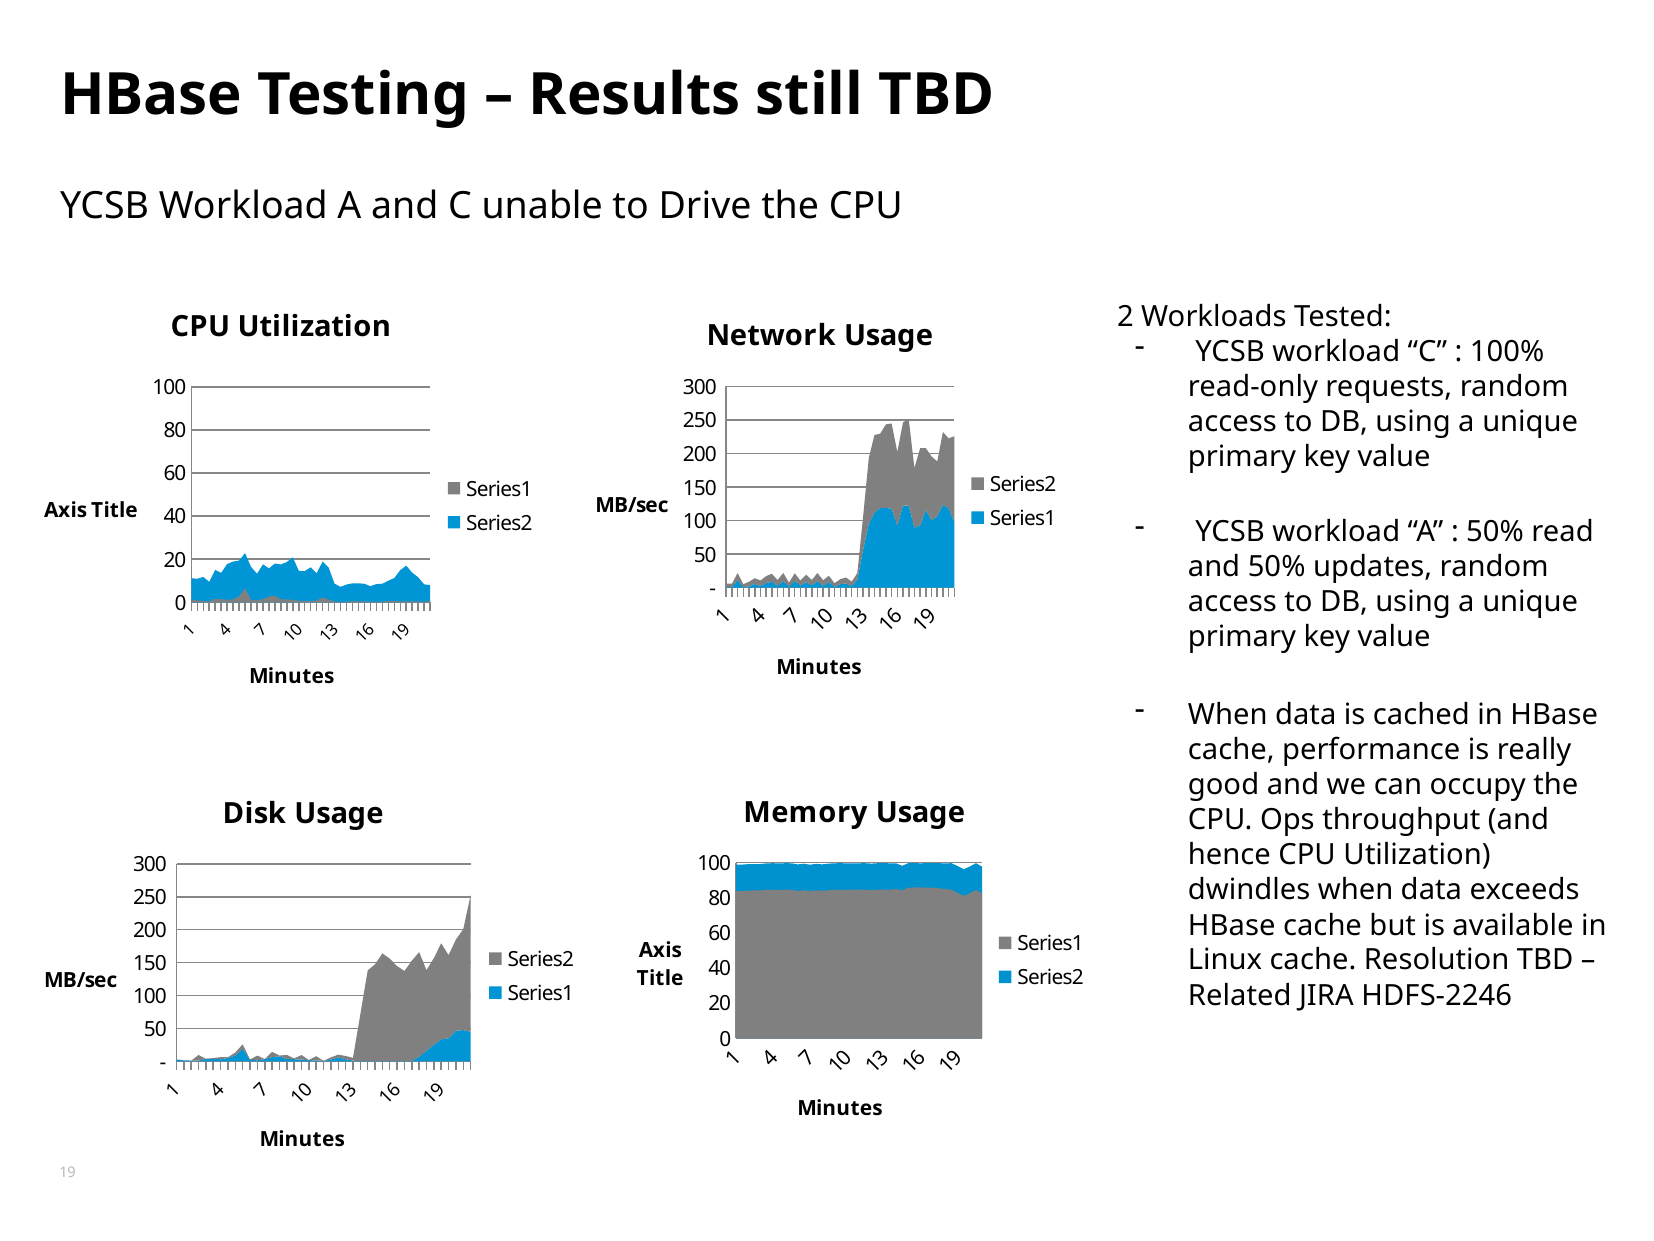

HBase Testing – Results still TBD
# YCSB Workload A and C unable to Drive the CPU
### Chart: CPU Utilization
| Category | | |
|---|---|---|
| 1 | 1.31 | 11.16 |
| 1.5 | 0.860000000000001 | 10.93 |
| 2 | 0.58 | 11.8 |
| 2.5 | 0.42 | 9.49 |
| 3 | 1.61 | 15.04 |
| 3.5 | 1.44 | 13.66 |
| 4 | 1.13 | 17.75 |
| 4.5 | 1.37 | 18.9 |
| 5 | 2.76 | 19.38 |
| 5.5 | 6.46 | 22.82 |
| 6 | 1.23 | 16.41 |
| 6.5 | 0.840000000000001 | 13.27 |
| 7 | 1.53 | 17.66 |
| 7.5 | 2.63 | 15.77 |
| 8 | 3.07 | 18.01 |
| 8.5 | 1.37 | 17.57 |
| 9 | 1.41 | 18.68 |
| 9.5 | 1.12 | 20.89 |
| 10 | 0.760000000000001 | 14.68 |
| 10.5 | 0.660000000000002 | 14.49 |
| 11 | 0.51 | 16.22 |
| 11.5 | 0.870000000000002 | 13.52 |
| 12 | 2.23 | 18.89 |
| 12.5 | 1.3 | 16.14 |
| 13 | 0.4 | 8.61 |
| 13.5 | 0.19 | 7.19 |
| 14 | 0.310000000000001 | 8.26000000000001 |
| 14.5 | 0.57 | 8.81 |
| 15 | 0.4 | 8.82 |
| 15.5 | 0.42 | 8.58 |
| 16 | 0.25 | 7.5 |
| 16.5 | 0.29 | 8.45 |
| 17 | 0.330000000000001 | 8.63 |
| 17.5 | 0.53 | 10.03 |
| 18 | 0.59 | 11.26 |
| 18.5 | 0.45 | 14.93 |
| 19 | 0.42 | 16.9899999999999 |
| 19.5 | 0.47 | 13.76 |
| 20 | 0.42 | 11.63 |
| 20.5 | 0.35 | 8.35000000000001 |
| 21 | 0.59 | 7.98000000000001 |
### Chart: Network Usage
| Category | | |
|---|---|---|
| 1 | 1.122421875 | 5.02768554687497 |
| 1.5 | 1.05017578125 | 4.822841796875 |
| 2 | 11.299072265625 | 10.609931640625 |
| 2.5 | 0.946494140625 | 4.21170898437501 |
| 3 | 2.098095703125 | 6.85800781249999 |
| 3.5 | 5.64690429687498 | 8.49869140625 |
| 4 | 2.3573046875 | 8.36802734375 |
| 4.5 | 7.038642578125 | 10.143896484375 |
| 5 | 8.756044921875 | 12.00826171875 |
| 5.5 | 2.8297265625 | 8.5447265625 |
| 6 | 9.804765625 | 12.157607421875 |
| 6.5 | 1.62655273437501 | 5.887373046875 |
| 7 | 10.0792578125 | 11.24982421875 |
| 7.5 | 3.34466796875 | 7.227041015625 |
| 8 | 8.06208007812505 | 11.31037109375 |
| 8.5 | 3.74690429687501 | 7.75479492187499 |
| 9 | 9.46215820312503 | 12.40615234375 |
| 9.5 | 2.48730468750001 | 8.56701171875 |
| 10 | 8.64466796875 | 9.167578125 |
| 10.5 | 1.383369140625 | 5.26523437499999 |
| 11 | 5.32430664062498 | 7.414052734375 |
| 11.5 | 6.407041015625 | 8.81751953125001 |
| 12 | 2.311611328125 | 6.708798828125 |
| 12.5 | 11.69197265625 | 10.10140625 |
| 13 | 56.398349609375 | 49.3638671874999 |
| 13.5 | 95.4441992187502 | 98.2463671874998 |
| 14 | 111.656708984375 | 116.008935546875 |
| 14.5 | 119.0316015625 | 110.67947265625 |
| 15 | 119.118359375 | 124.39212890625 |
| 15.5 | 117.5168359375 | 127.3216796875 |
| 16 | 92.5129980468748 | 109.76359375 |
| 16.5 | 122.46328125 | 124.084931640625 |
| 17 | 122.35578125 | 129.00892578125 |
| 17.5 | 89.498994140625 | 88.982216796875 |
| 18 | 93.071220703125 | 115.0140234375 |
| 18.5 | 115.937890625 | 92.041884765625 |
| 19 | 100.273427734375 | 95.4164257812504 |
| 19.5 | 106.540771484375 | 81.7628125 |
| 20 | 123.50259765625 | 108.70060546875 |
| 20.5 | 118.5265625 | 103.958271484375 |
| 21 | 97.3502441406246 | 128.571298828125 |2 Workloads Tested:
 YCSB workload “C” : 100% read-only requests, random access to DB, using a unique primary key value
 YCSB workload “A” : 50% read and 50% updates, random access to DB, using a unique primary key value
When data is cached in HBase cache, performance is really good and we can occupy the CPU. Ops throughput (and hence CPU Utilization) dwindles when data exceeds HBase cache but is available in Linux cache. Resolution TBD – Related JIRA HDFS-2246
### Chart: Disk Usage
| Category | | |
|---|---|---|
| 1 | 2.582529296875 | 0.0103515625 |
| 1.5 | 1.3833740234375 | 0.01134765625 |
| 2 | 1.028486328125 | 0.0457324218750003 |
| 2.5 | 0.829775390625002 | 8.72831054687497 |
| 3 | 3.6486083984375 | 0.0208837890625 |
| 3.5 | 3.39813964843751 | 1.390595703125 |
| 4 | 2.9799609375 | 3.2552099609375 |
| 4.5 | 4.7589697265625 | 1.3722998046875 |
| 5 | 8.8278662109375 | 4.53007812500001 |
| 5.5 | 18.9655859374999 | 6.75576171875 |
| 6 | 2.28063964843751 | 0.4578955078125 |
| 6.5 | 1.348310546875 | 7.18407714843748 |
| 7 | 3.28982421875001 | 0.0403906250000002 |
| 7.5 | 6.326357421875 | 7.9277490234375 |
| 8 | 7.379921875 | 1.30099609375 |
| 8.5 | 3.16365722656251 | 6.454521484375 |
| 9 | 3.095283203125 | 1.192509765625 |
| 9.5 | 2.4869873046875 | 6.94166015625001 |
| 10 | 1.735341796875 | 0.0746044921875 |
| 10.5 | 1.1244921875 | 6.5438916015625 |
| 11 | 0.6845263671875 | 0.0191650390625001 |
| 11.5 | 2.4266845703125 | 3.416962890625 |
| 12 | 5.8729296875 | 4.12479980468748 |
| 12.5 | 2.984462890625 | 4.9212548828125 |
| 13 | 0.9224658203125 | 4.34472656249998 |
| 13.5 | 0.109267578125 | 70.6760693359375 |
| 14 | 0.1103271484375 | 137.976259765625 |
| 14.5 | 0.0842431640625 | 147.212631835938 |
| 15 | 0.119892578125 | 164.000595703125 |
| 15.5 | 0.1323486328125 | 155.841684570312 |
| 16 | 0.158115234375001 | 144.496704101562 |
| 16.5 | 0.339028320312502 | 136.8154296875 |
| 17 | 0.543745117187502 | 152.350141601563 |
| 17.5 | 6.908056640625 | 159.017690429687 |
| 18 | 15.9964697265625 | 122.44791015625 |
| 18.5 | 25.004306640625 | 131.913828125 |
| 19 | 33.369091796875 | 145.935297851563 |
| 19.5 | 34.8378222656249 | 126.42880859375 |
| 20 | 46.2808984375 | 138.73140625 |
| 20.5 | 47.3582373046874 | 153.412016601563 |
| 21 | 44.83646484375 | 208.069985351562 |
### Chart: Memory Usage
| Category | | |
|---|---|---|
| 1 | 83.7416648864746 | 98.8 |
| 1.5 | 83.7819695472719 | 98.83 |
| 2 | 84.0447008609774 | 99.08 |
| 2.5 | 84.1441690921786 | 99.12 |
| 3 | 84.1131031513214 | 99.18 |
| 3.5 | 84.5106601715088 | 99.55 |
| 4 | 84.4954371452332 | 99.61 |
| 4.5 | 84.4122350215912 | 99.5 |
| 5 | 84.5190227031708 | 99.62 |
| 5.5 | 84.4774067401886 | 99.57 |
| 6 | 83.8708698749539 | 98.95 |
| 6.5 | 84.2501521110532 | 99.33 |
| 7 | 83.6941003799439 | 98.77 |
| 7.5 | 84.1923773288724 | 99.25 |
| 8 | 83.8915109634399 | 98.98 |
| 8.5 | 84.2601418495178 | 99.35 |
| 9 | 84.4946622848513 | 99.59 |
| 9.5 | 84.5214784145351 | 99.63 |
| 10 | 84.4434201717378 | 99.53 |
| 10.5 | 84.5372617244723 | 99.59 |
| 11 | 84.5603704452515 | 99.59 |
| 11.5 | 84.5342636108401 | 99.61 |
| 12 | 84.3211650848389 | 99.38 |
| 12.5 | 84.5209002494812 | 99.62 |
| 13 | 84.5129370689392 | 99.61 |
| 13.5 | 84.4998717308044 | 99.58 |
| 14 | 84.9752962589264 | 99.59 |
| 14.5 | 84.0848088264462 | 98.12 |
| 15 | 85.7344985008239 | 99.61 |
| 15.5 | 85.7937037944794 | 99.6 |
| 16 | 85.8078598976135 | 99.59 |
| 16.5 | 85.764878988266 | 99.61 |
| 17 | 85.6897234916687 | 99.61 |
| 17.5 | 85.3049039840698 | 99.63 |
| 18 | 84.9157631397247 | 99.56 |
| 18.5 | 84.5854163169856 | 99.61 |
| 19 | 82.8101634979248 | 98.03 |
| 19.5 | 80.9926688671112 | 96.19 |
| 20 | 82.5166285037994 | 97.74 |
| 20.5 | 84.3484997749329 | 99.61 |
| 21 | 82.4294865131378 | 97.66 |